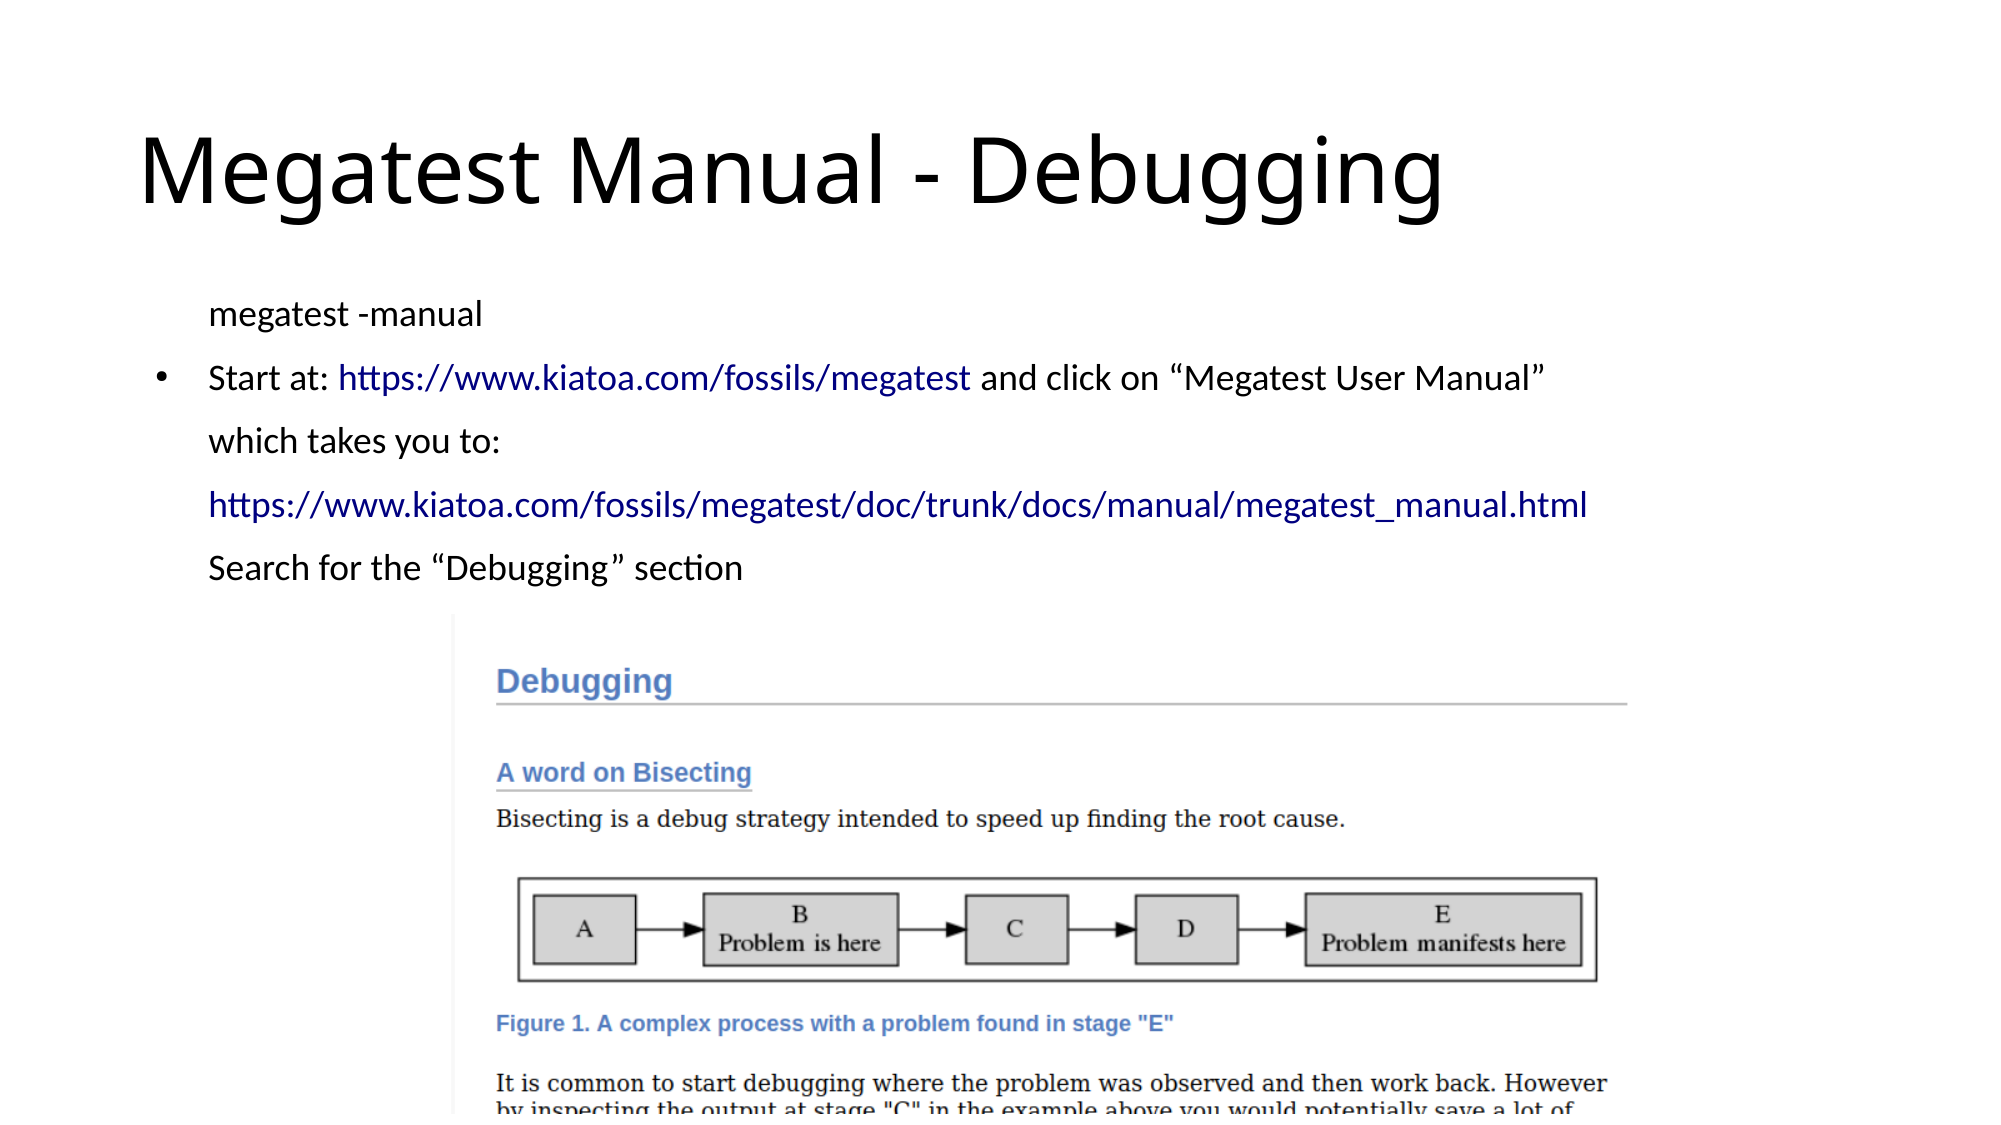

# Megatest Manual - Debugging
megatest -manual
Start at: https://www.kiatoa.com/fossils/megatest and click on “Megatest User Manual”
which takes you to:
https://www.kiatoa.com/fossils/megatest/doc/trunk/docs/manual/megatest_manual.html
Search for the “Debugging” section